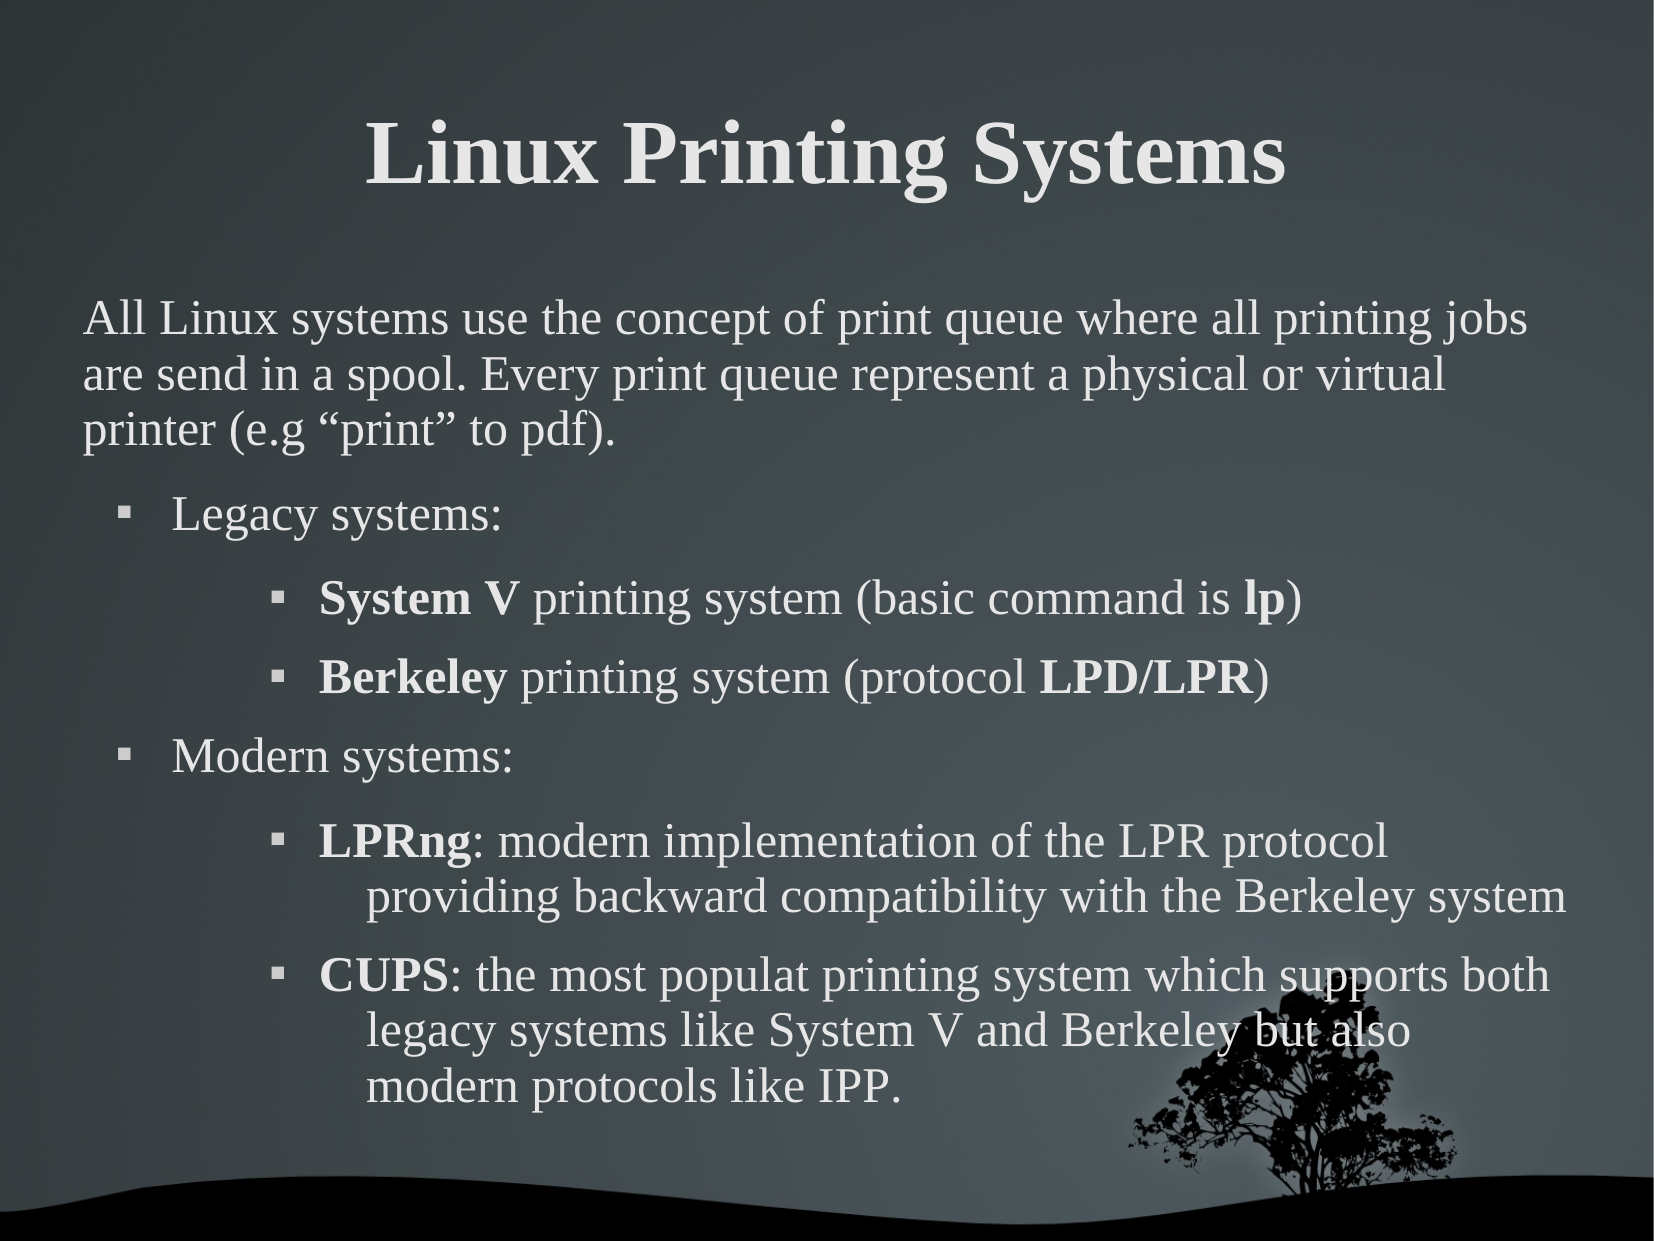

# Linux Printing Systems
All Linux systems use the concept of print queue where all printing jobs are send in a spool. Every print queue represent a physical or virtual printer (e.g “print” to pdf).
Legacy systems:
System V printing system (basic command is lp)
Berkeley printing system (protocol LPD/LPR)
Modern systems:
LPRng: modern implementation of the LPR protocol providing backward compatibility with the Berkeley system
CUPS: the most populat printing system which supports both legacy systems like System V and Berkeley but also modern protocols like IPP.